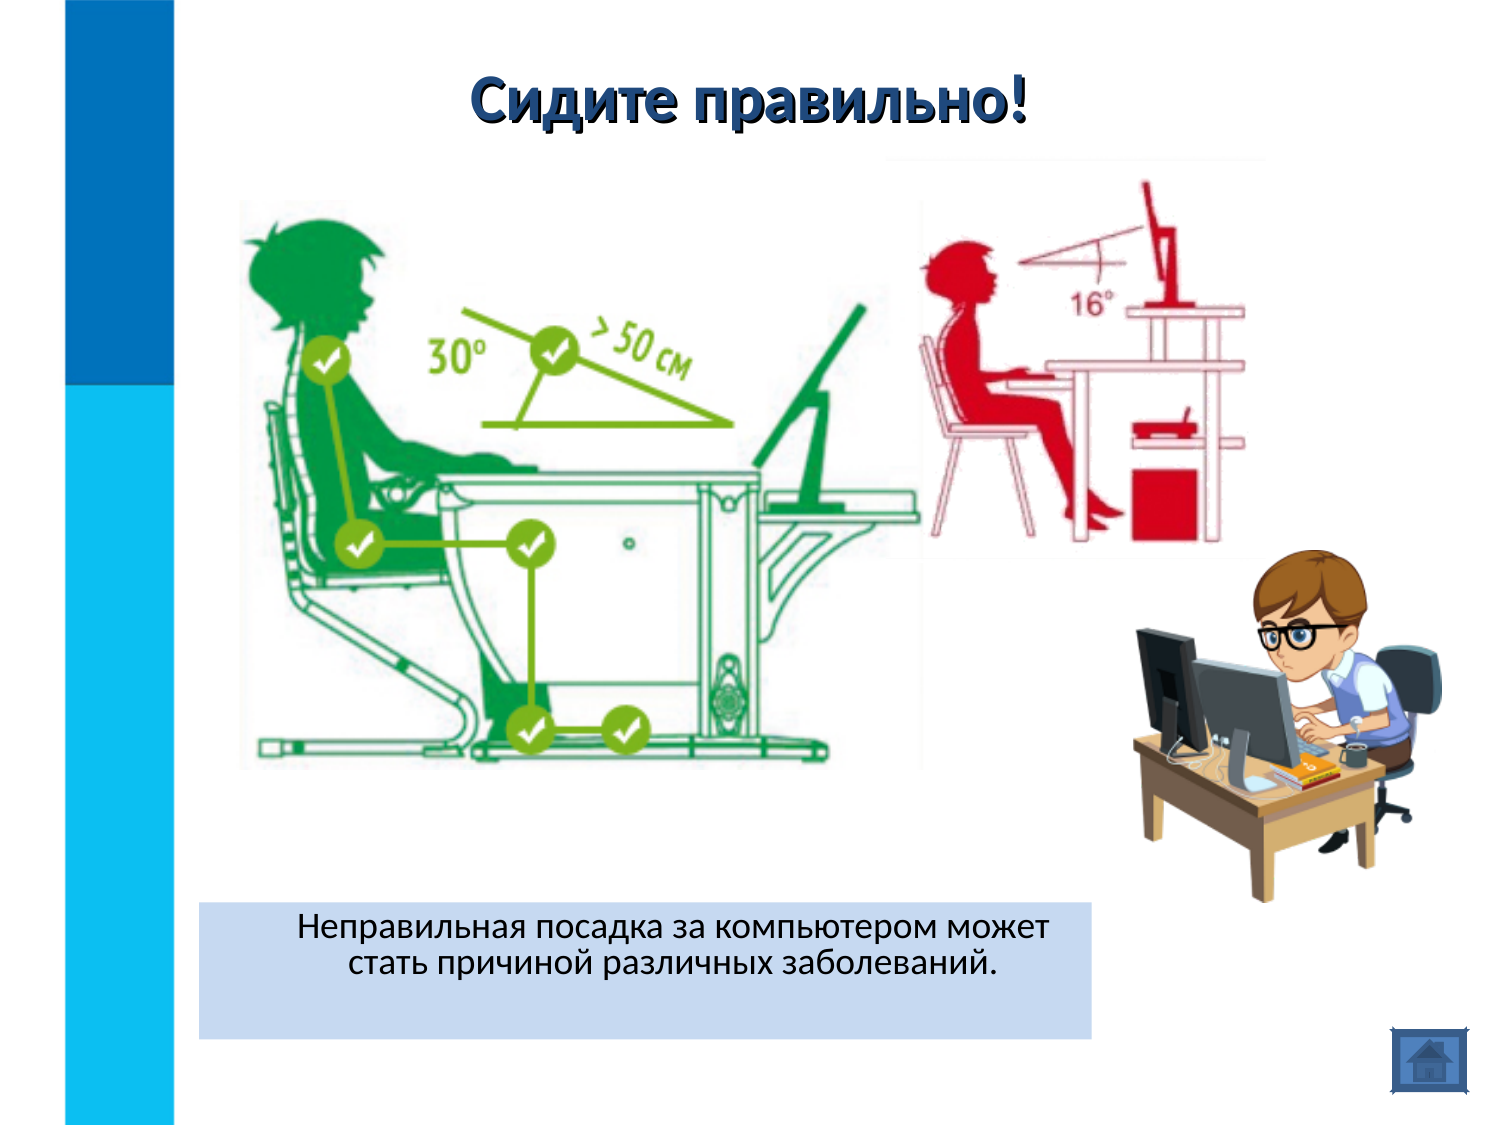

# Сидите правильно!
	Неправильная посадка за компьютером может стать причиной различных заболеваний.